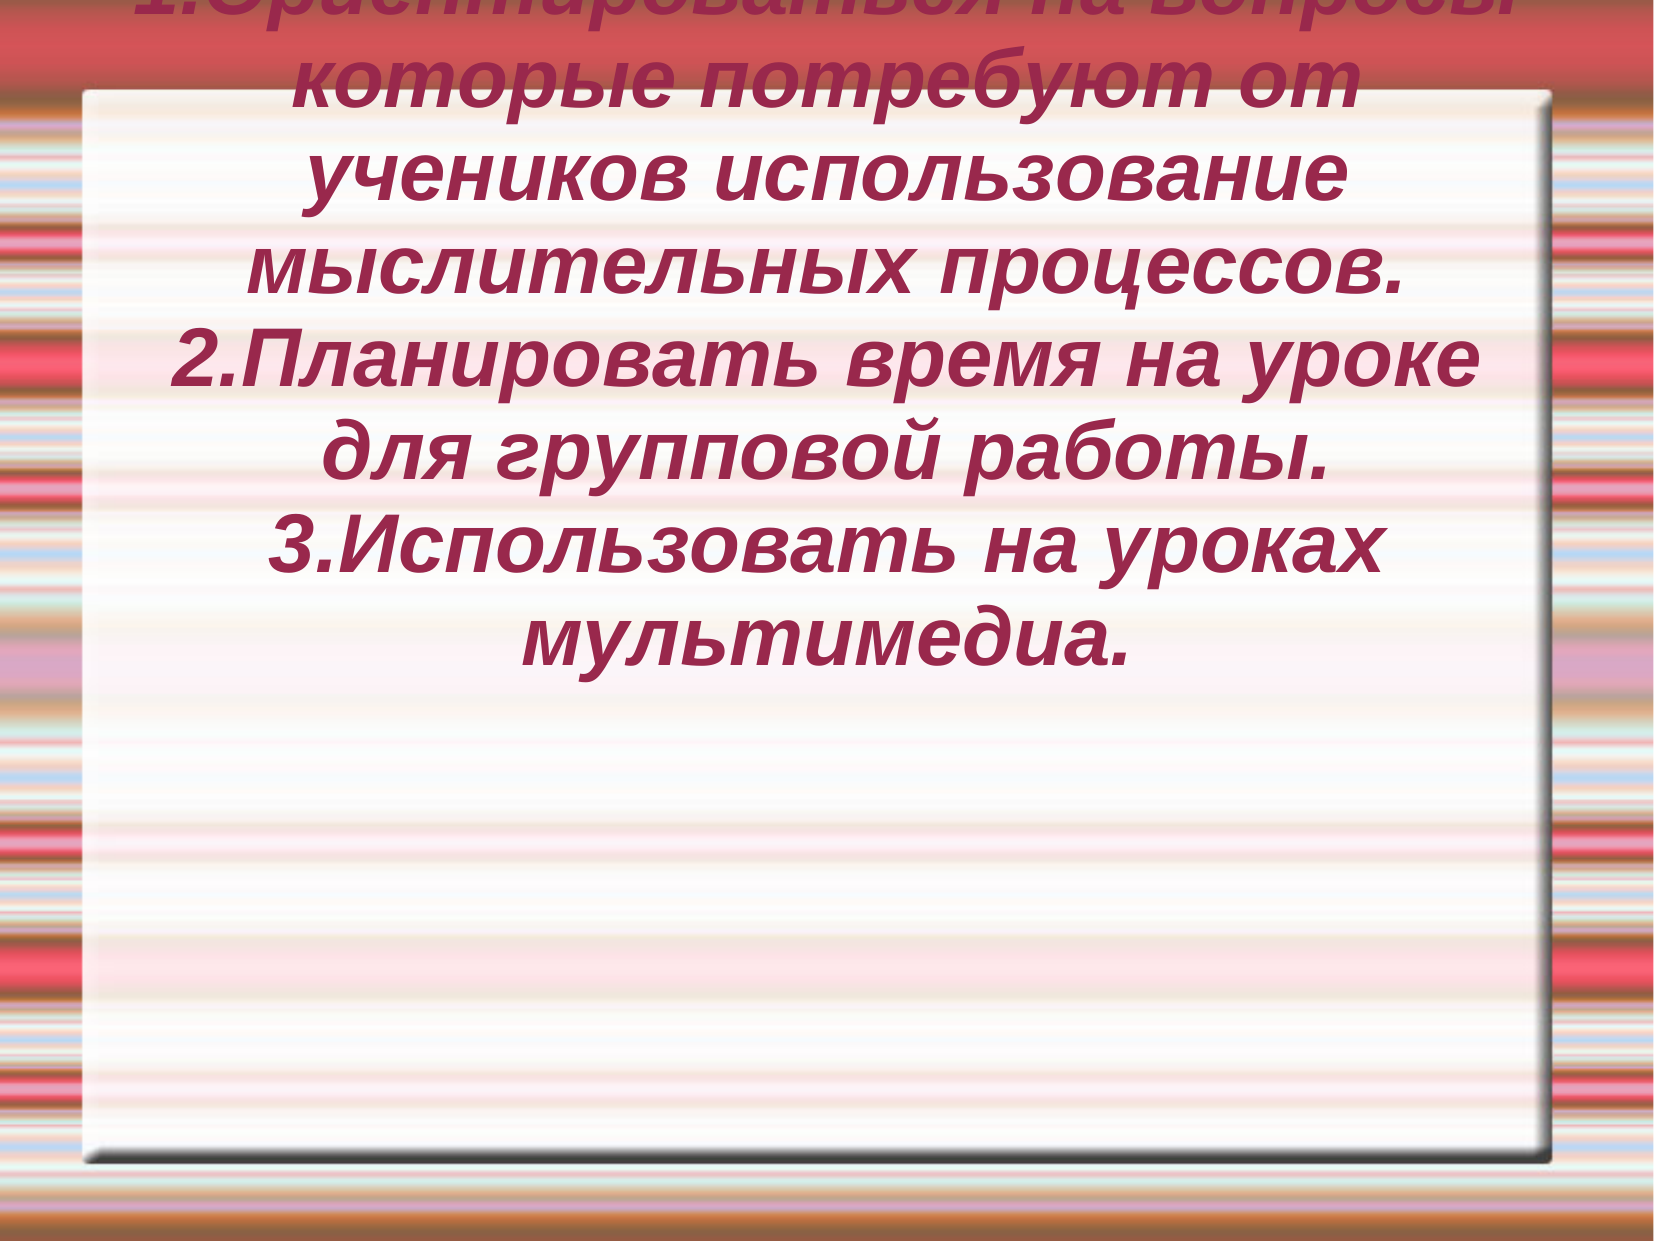

# Педагогические методы и задачи 1.Ориентироваться на вопросы которые потребуют от учеников использование мыслительных процессов. 2.Планировать время на уроке для групповой работы. 3.Использовать на уроках мультимедиа.